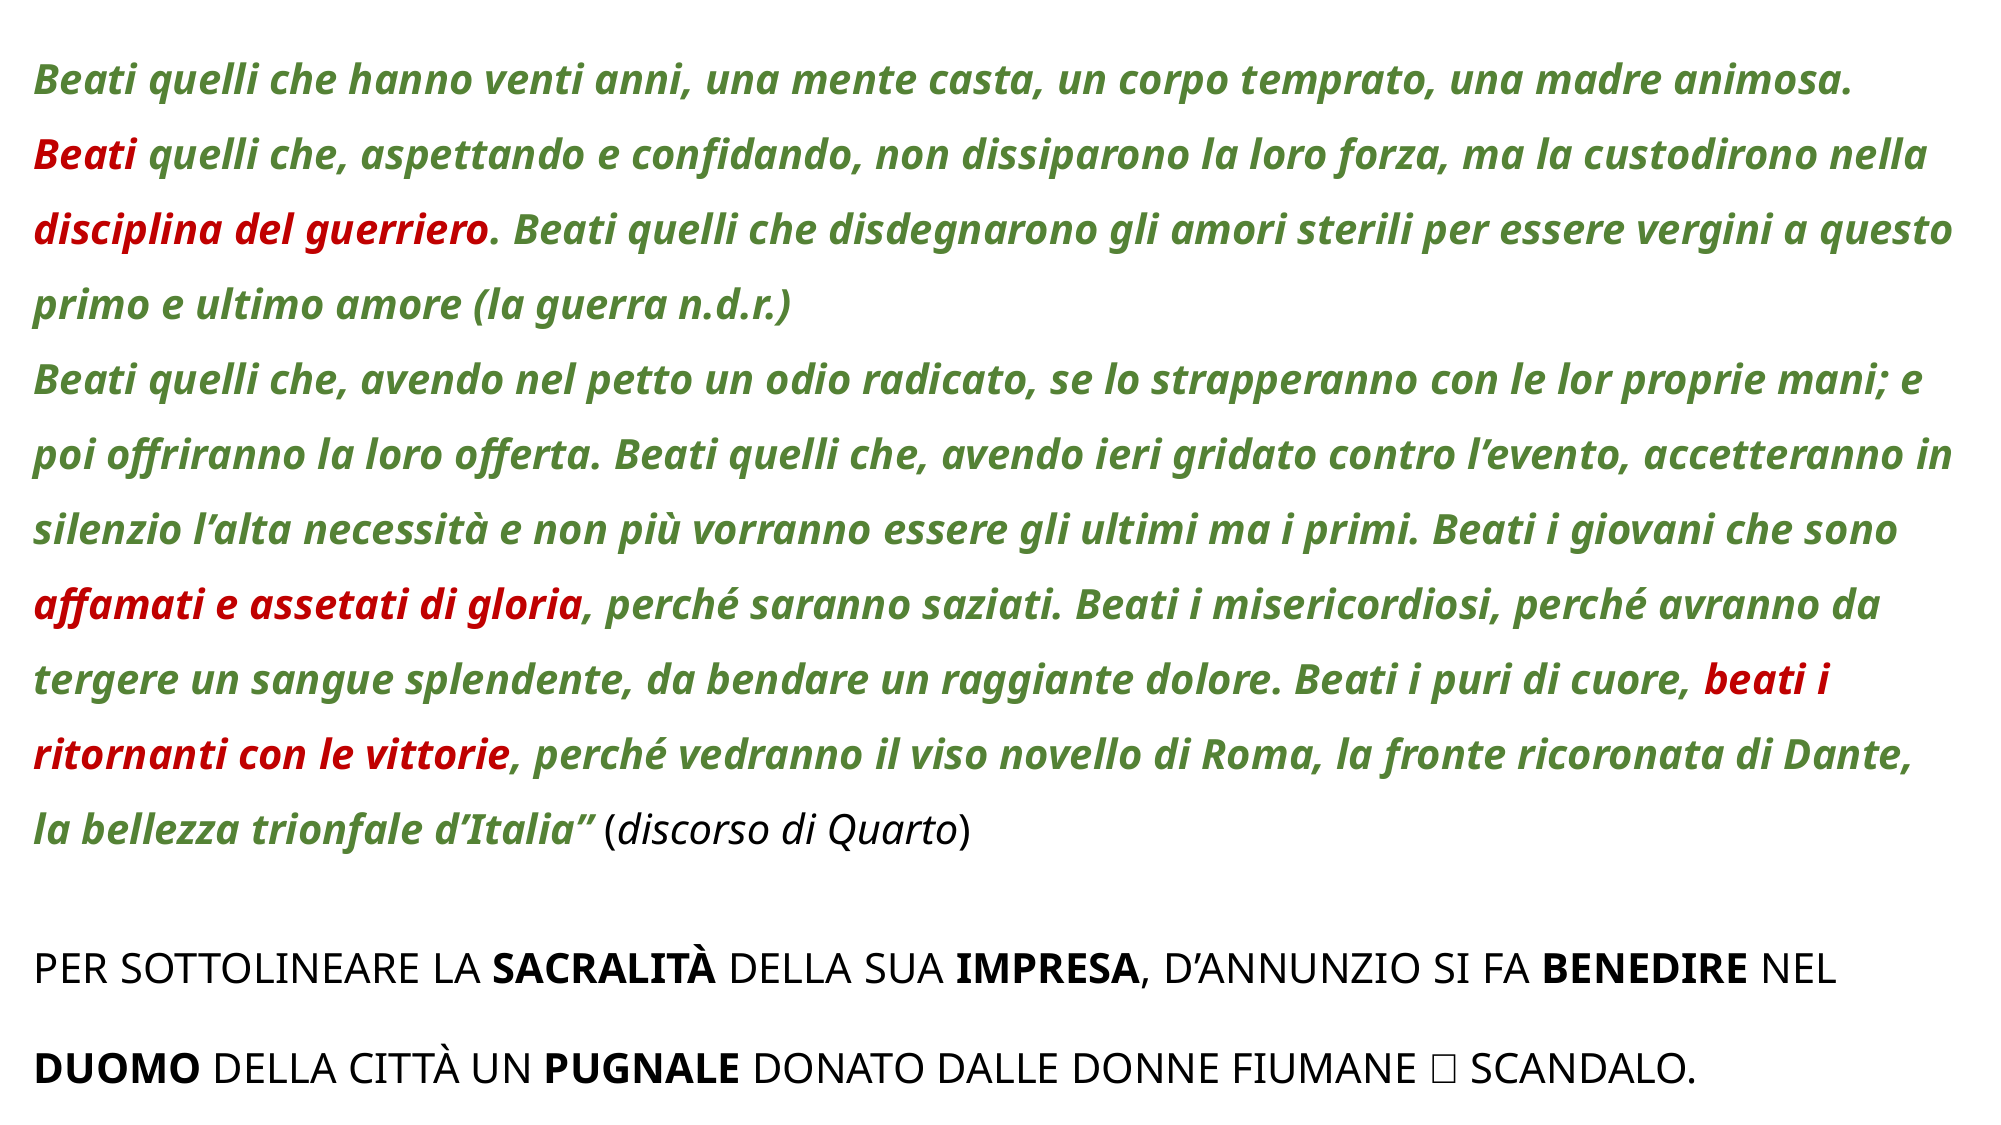

Beati quelli che hanno venti anni, una mente casta, un corpo temprato, una madre animosa. Beati quelli che, aspettando e confidando, non dissiparono la loro forza, ma la custodirono nella disciplina del guerriero. Beati quelli che disdegnarono gli amori sterili per essere vergini a questo primo e ultimo amore (la guerra n.d.r.)
Beati quelli che, avendo nel petto un odio radicato, se lo strapperanno con le lor proprie mani; e poi offriranno la loro offerta. Beati quelli che, avendo ieri gridato contro l’evento, accetteranno in silenzio l’alta necessità e non più vorranno essere gli ultimi ma i primi. Beati i giovani che sono affamati e assetati di gloria, perché saranno saziati. Beati i misericordiosi, perché avranno da tergere un sangue splendente, da bendare un raggiante dolore. Beati i puri di cuore, beati i ritornanti con le vittorie, perché vedranno il viso novello di Roma, la fronte ricoronata di Dante, la bellezza trionfale d’Italia” (discorso di Quarto)
PER SOTTOLINEARE LA SACRALITÀ DELLA SUA IMPRESA, D’ANNUNZIO SI FA BENEDIRE NEL DUOMO DELLA CITTÀ UN PUGNALE DONATO DALLE DONNE FIUMANE  SCANDALO.